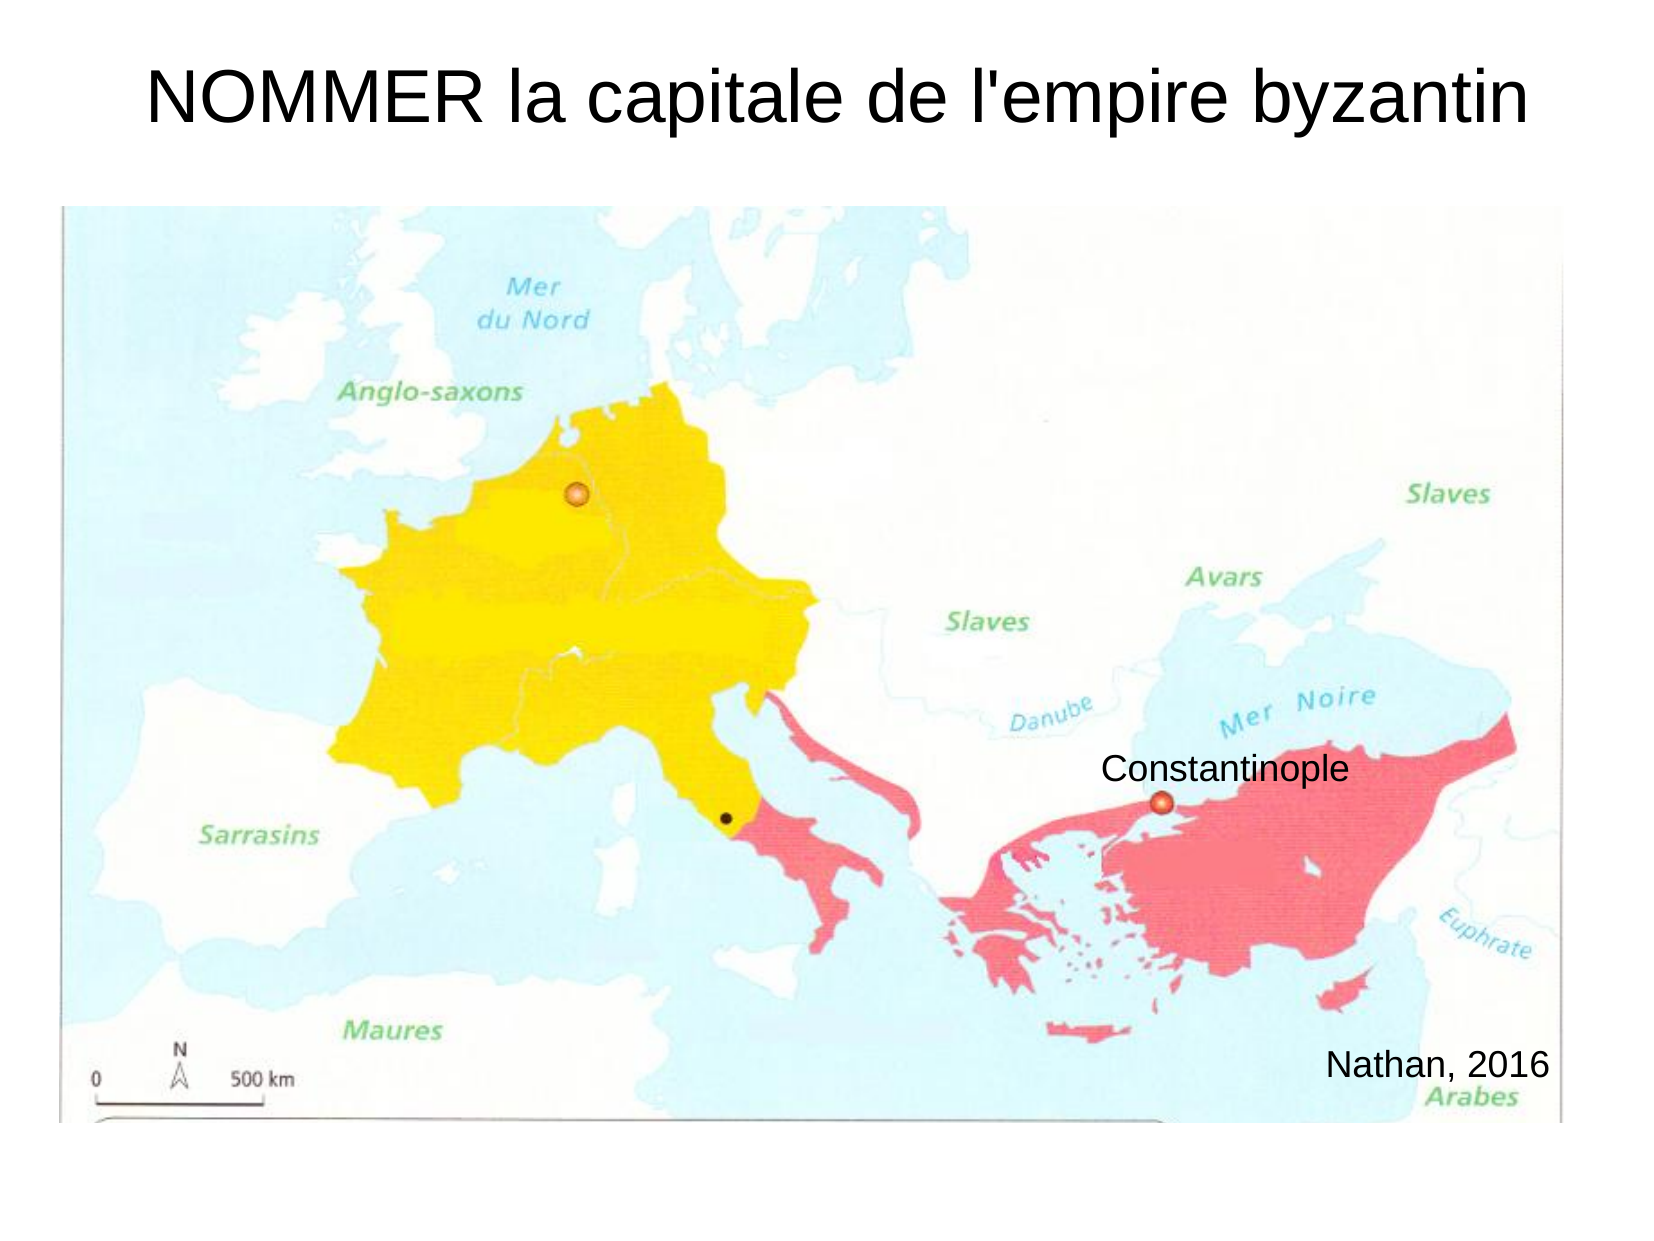

# NOMMER la capitale de l'empire byzantin
Constantinople
Nathan, 2016